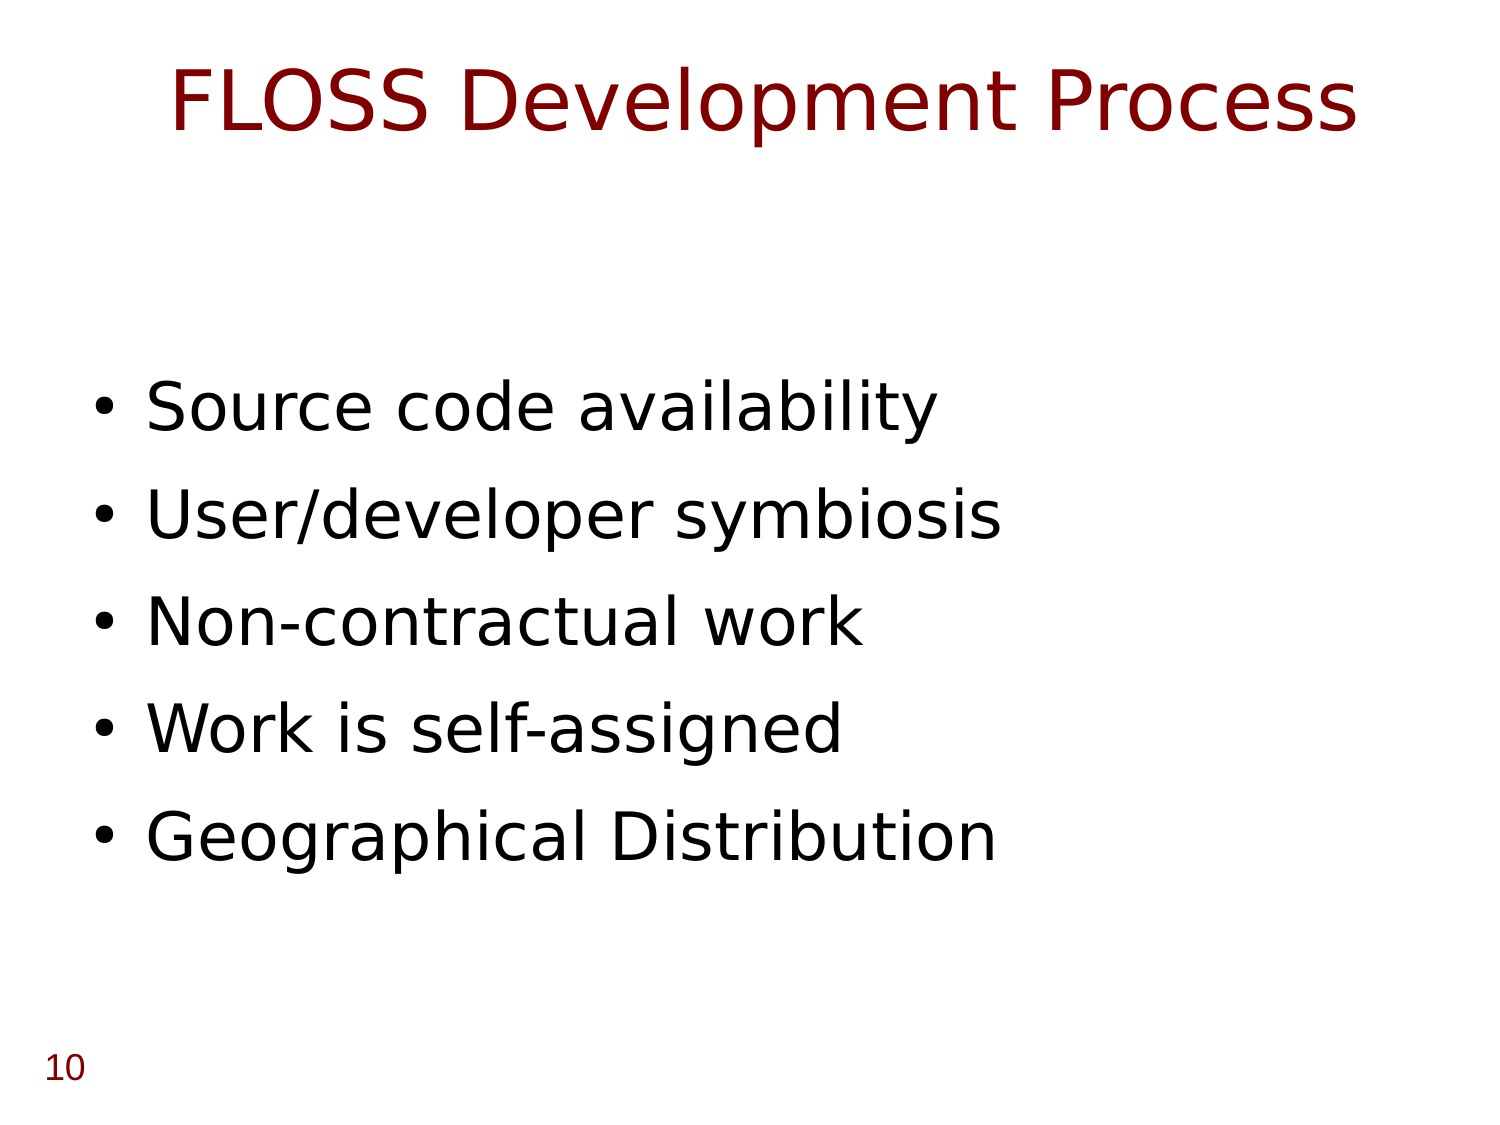

# FLOSS Development Process
Source code availability
User/developer symbiosis
Non-contractual work
Work is self-assigned
Geographical Distribution